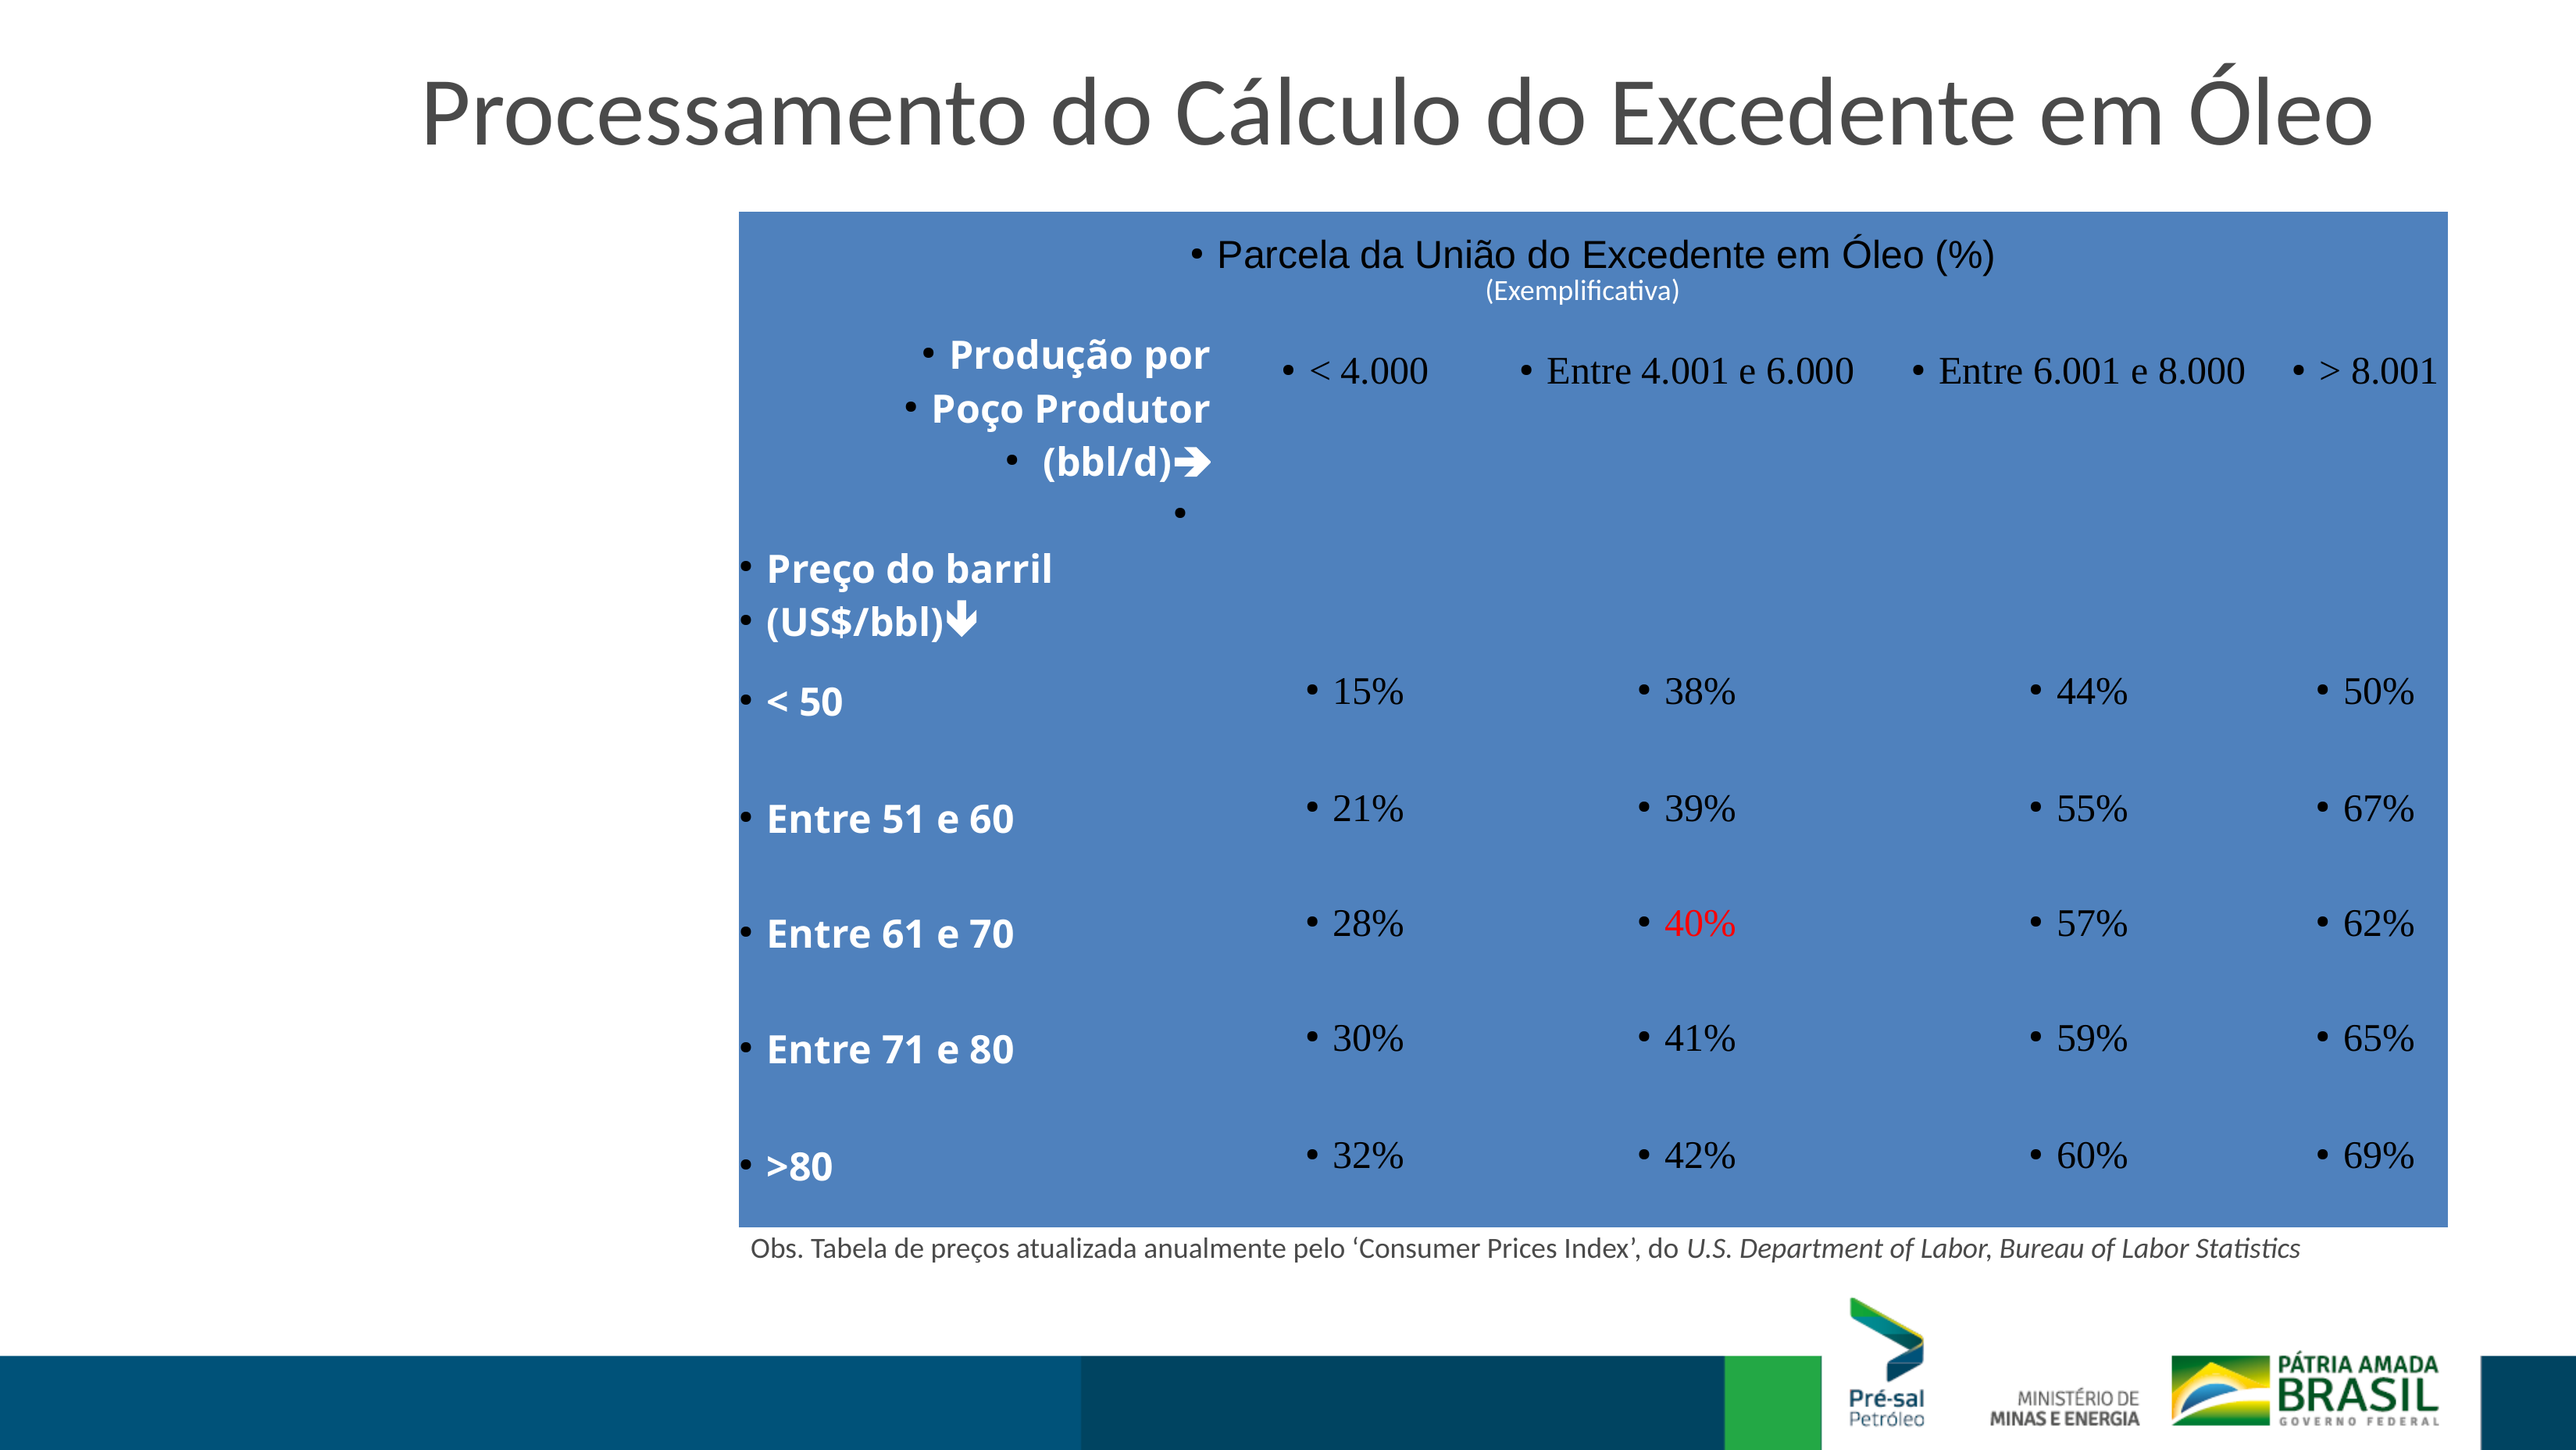

Processamento do Cálculo do Excedente em Óleo
| Parcela da União do Excedente em Óleo (%) | | | | |
| --- | --- | --- | --- | --- |
| Produção por Poço Produtor (bbl/d)   Preço do barril (US$/bbl) | < 4.000 | Entre 4.001 e 6.000 | Entre 6.001 e 8.000 | > 8.001 |
| < 50 | 15% | 38% | 44% | 50% |
| Entre 51 e 60 | 21% | 39% | 55% | 67% |
| Entre 61 e 70 | 28% | 40% | 57% | 62% |
| Entre 71 e 80 | 30% | 41% | 59% | 65% |
| >80 | 32% | 42% | 60% | 69% |
(Exemplificativa)
Obs. Tabela de preços atualizada anualmente pelo ‘Consumer Prices Index’, do U.S. Department of Labor, Bureau of Labor Statistics